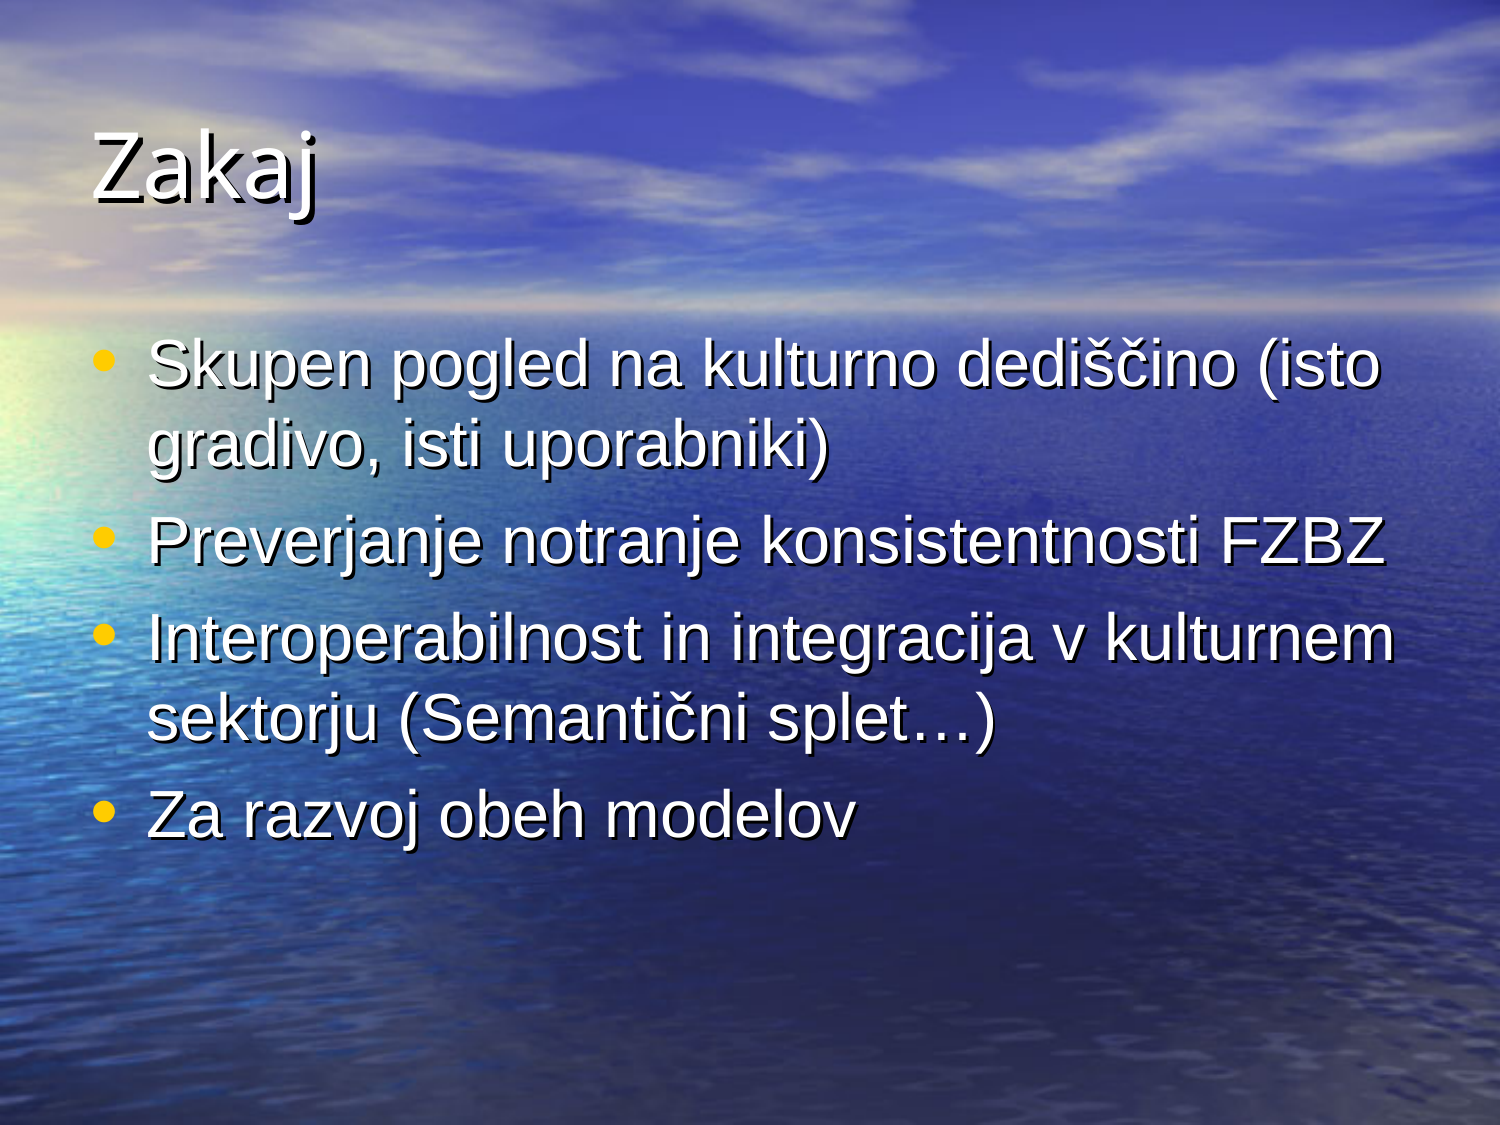

# Zakaj
Skupen pogled na kulturno dediščino (isto gradivo, isti uporabniki)
Preverjanje notranje konsistentnosti FZBZ
Interoperabilnost in integracija v kulturnem sektorju (Semantični splet…)
Za razvoj obeh modelov